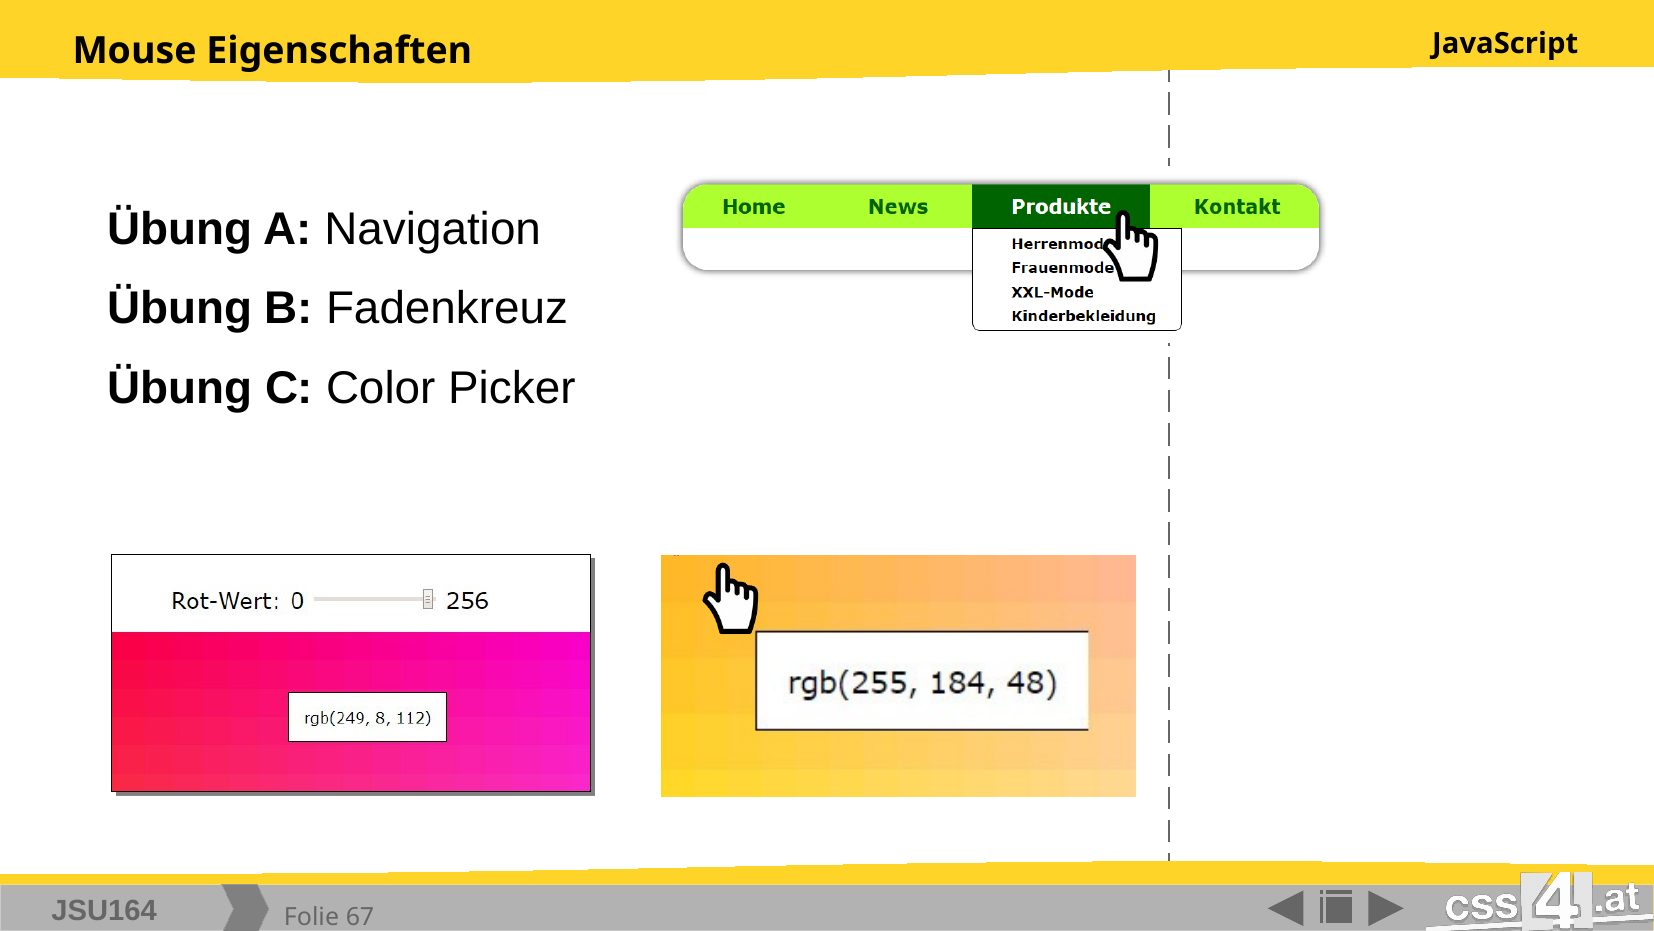

JavaScript
Mouse Eigenschaften
Übung A: Navigation
Übung B: Fadenkreuz
Übung C: Color Picker
JSU164
Folie